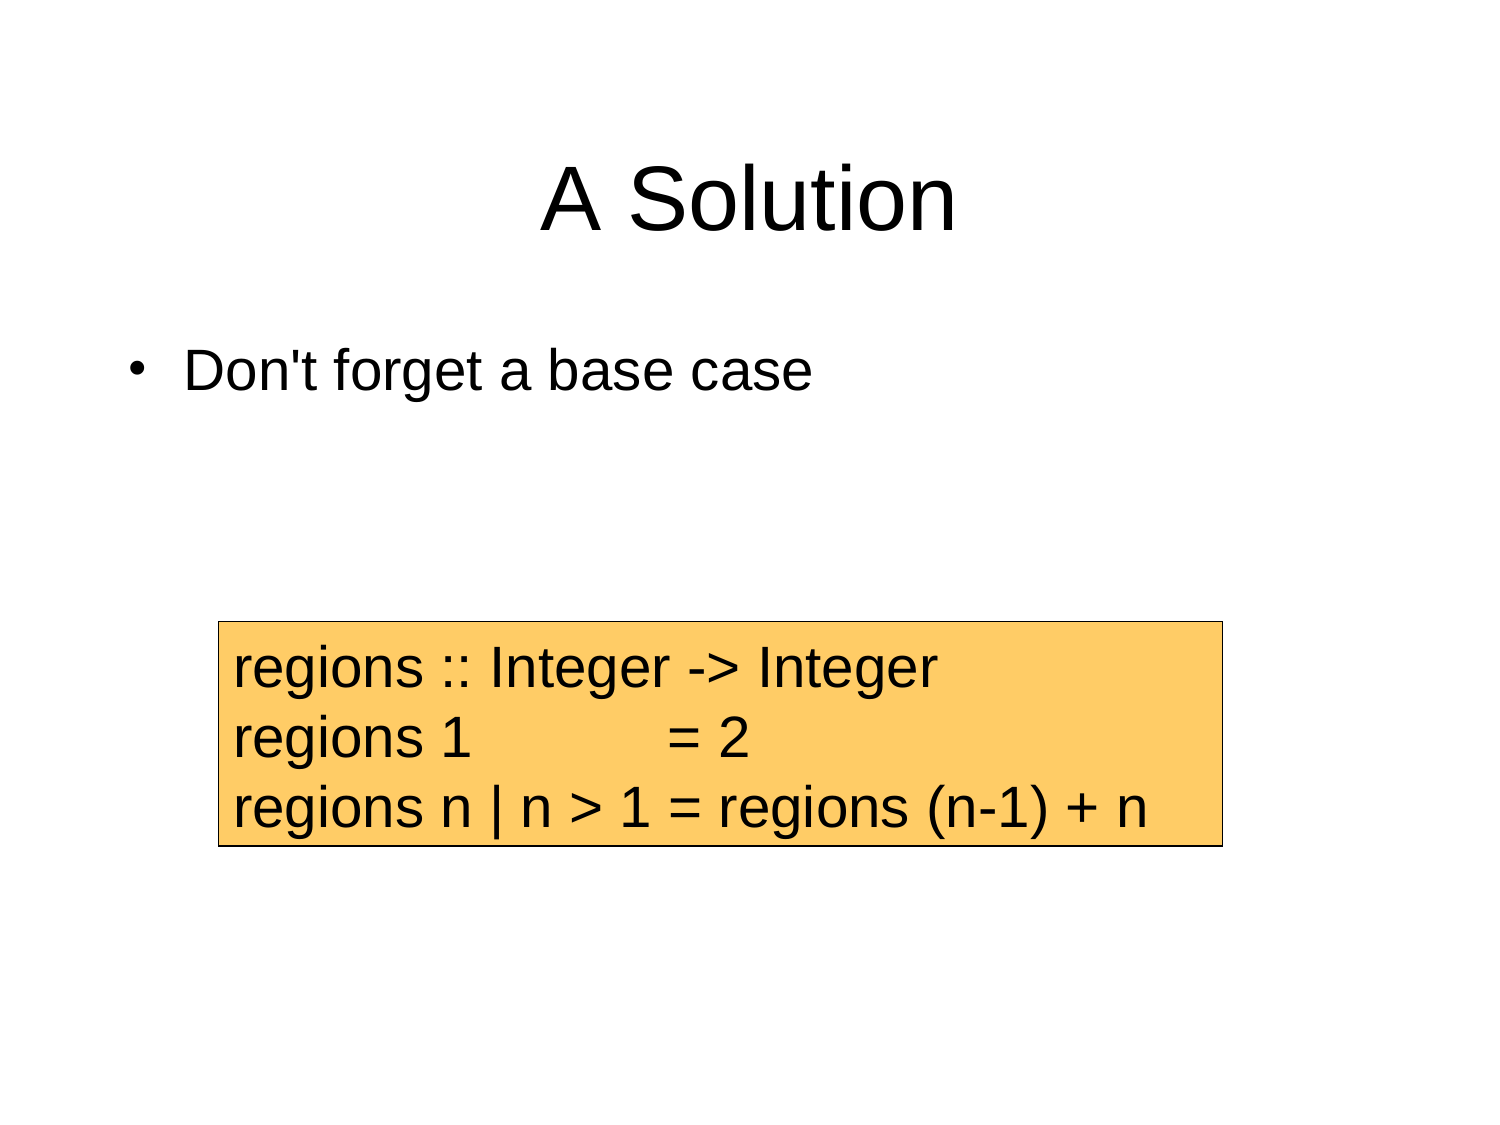

# A Solution
Don't forget a base case
regions :: Integer -> Integer
regions 1 = 2
regions n | n > 1 = regions (n-1) + n